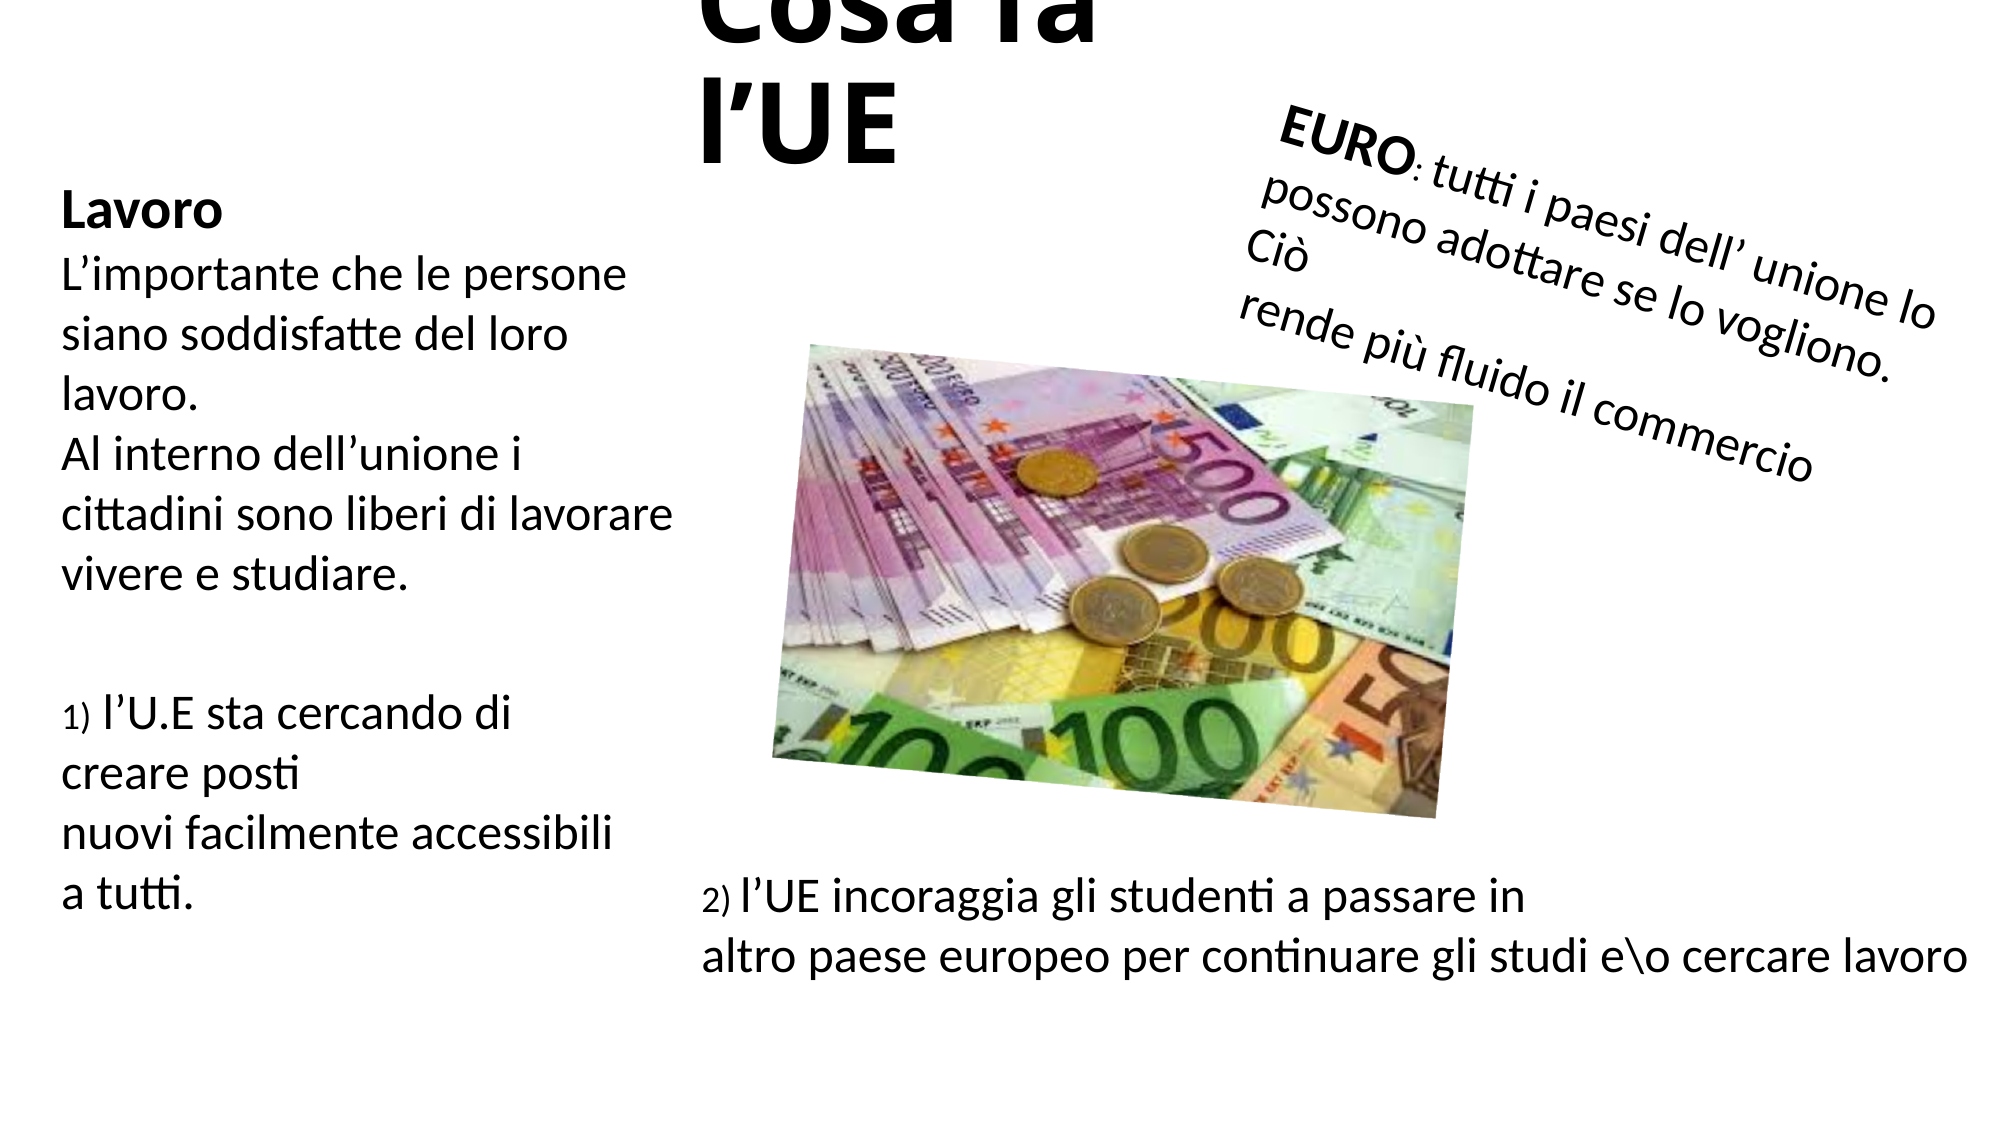

Cosa fa l’UE
Lavoro
L’importante che le persone siano soddisfatte del loro lavoro.
Al interno dell’unione i cittadini sono liberi di lavorare vivere e studiare.
EURO: tutti i paesi dell’ unione lo
possono adottare se lo vogliono.
Ciò
 rende più fluido il commercio
1) l’U.E sta cercando di creare posti
nuovi facilmente accessibili a tutti.
2) l’UE incoraggia gli studenti a passare in
altro paese europeo per continuare gli studi e\o cercare lavoro